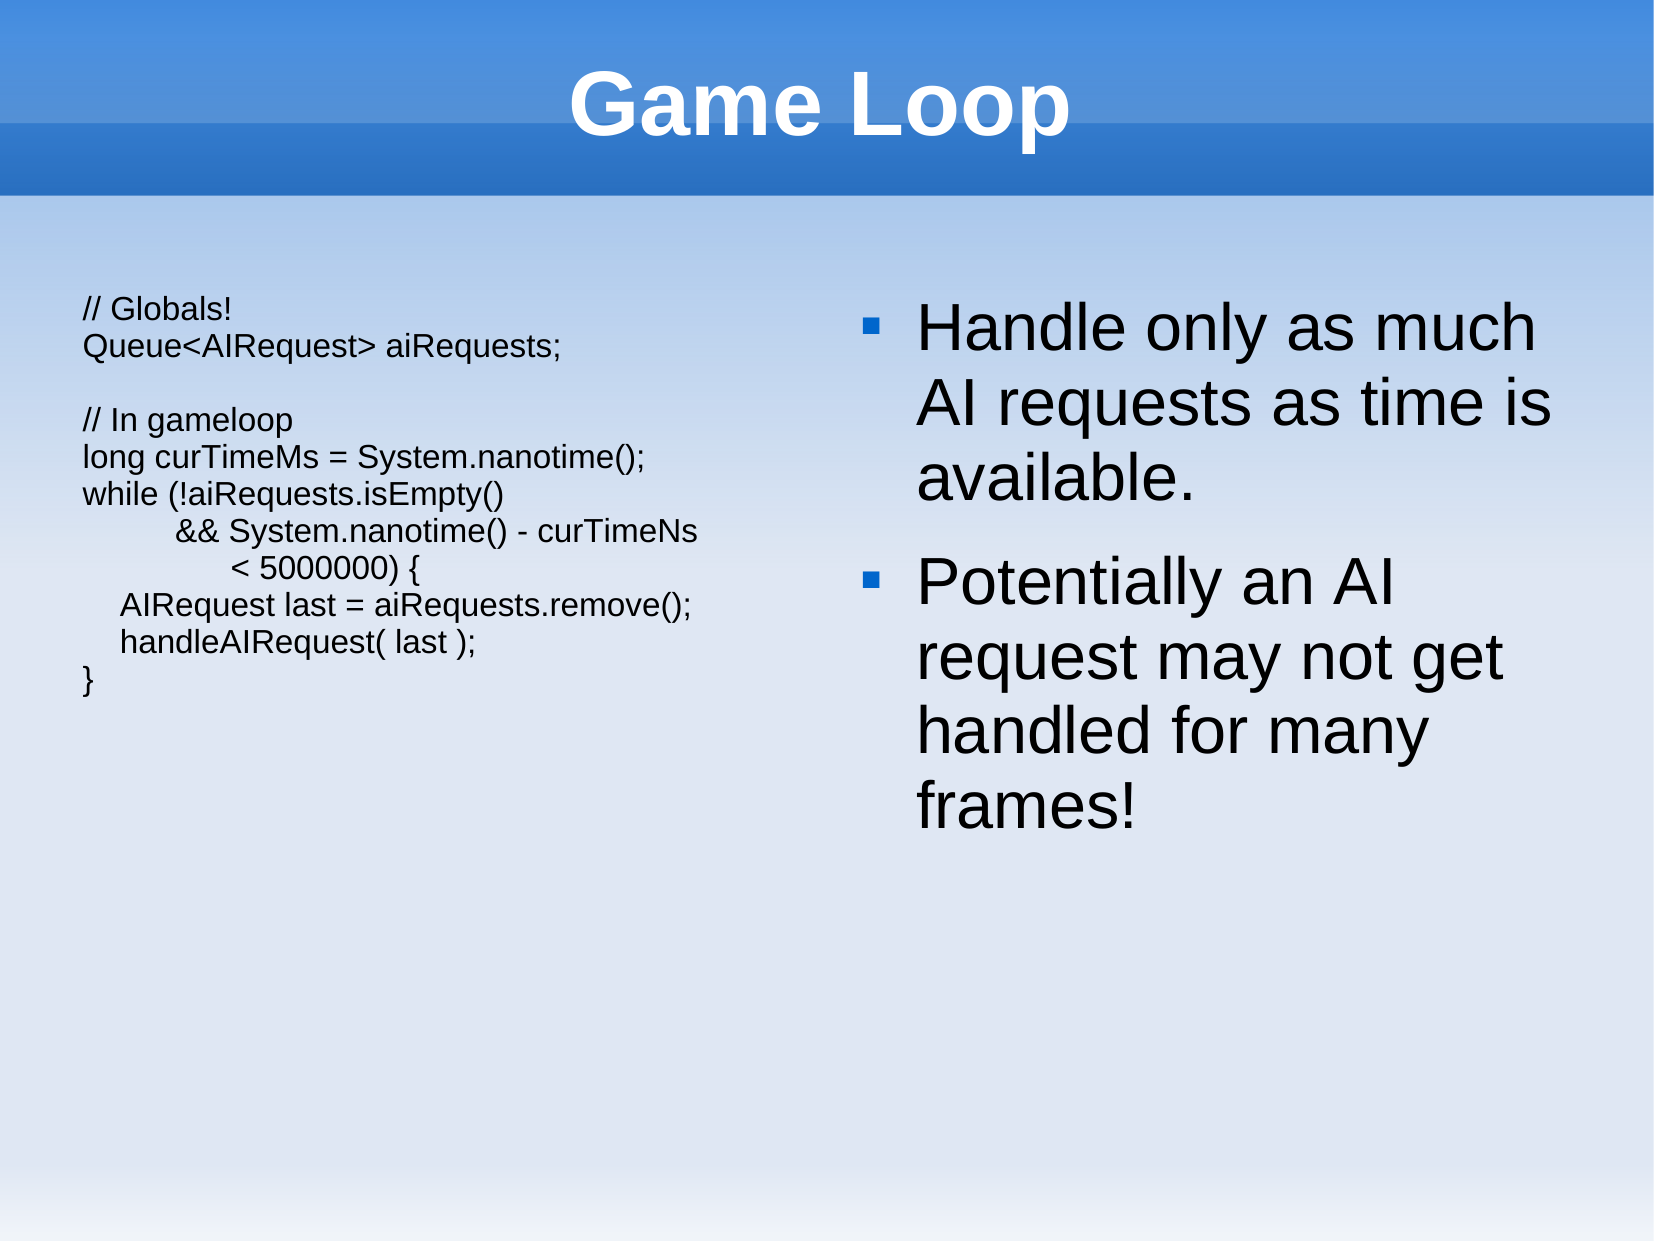

# Game Loop
// Globals!
Queue<AIRequest> aiRequests;
// In gameloop
long curTimeMs = System.nanotime();
while (!aiRequests.isEmpty()
 && System.nanotime() - curTimeNs
 < 5000000) {
 AIRequest last = aiRequests.remove();
 handleAIRequest( last );
}
Handle only as much AI requests as time is available.
Potentially an AI request may not get handled for many frames!